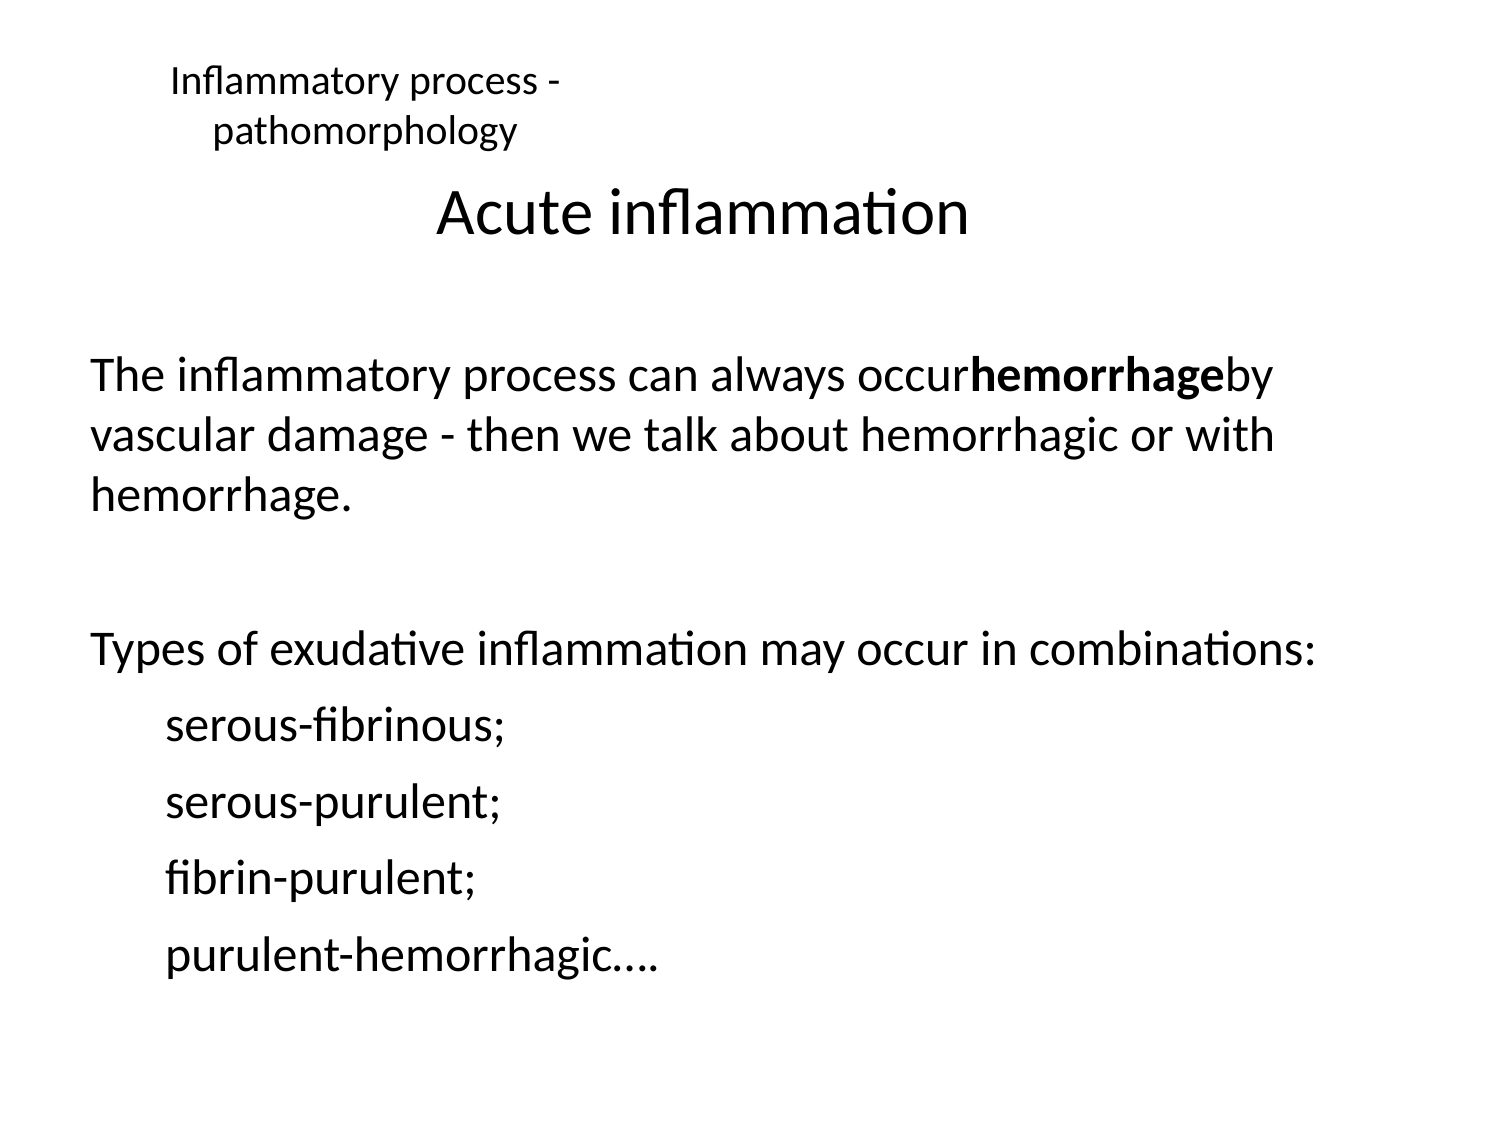

# Inflammatory process - pathomorphology
Acute inflammation
The inflammatory process can always occurhemorrhageby vascular damage - then we talk about hemorrhagic or with hemorrhage.
Types of exudative inflammation may occur in combinations:
	serous-fibrinous;
	serous-purulent;
	fibrin-purulent;
	purulent-hemorrhagic….